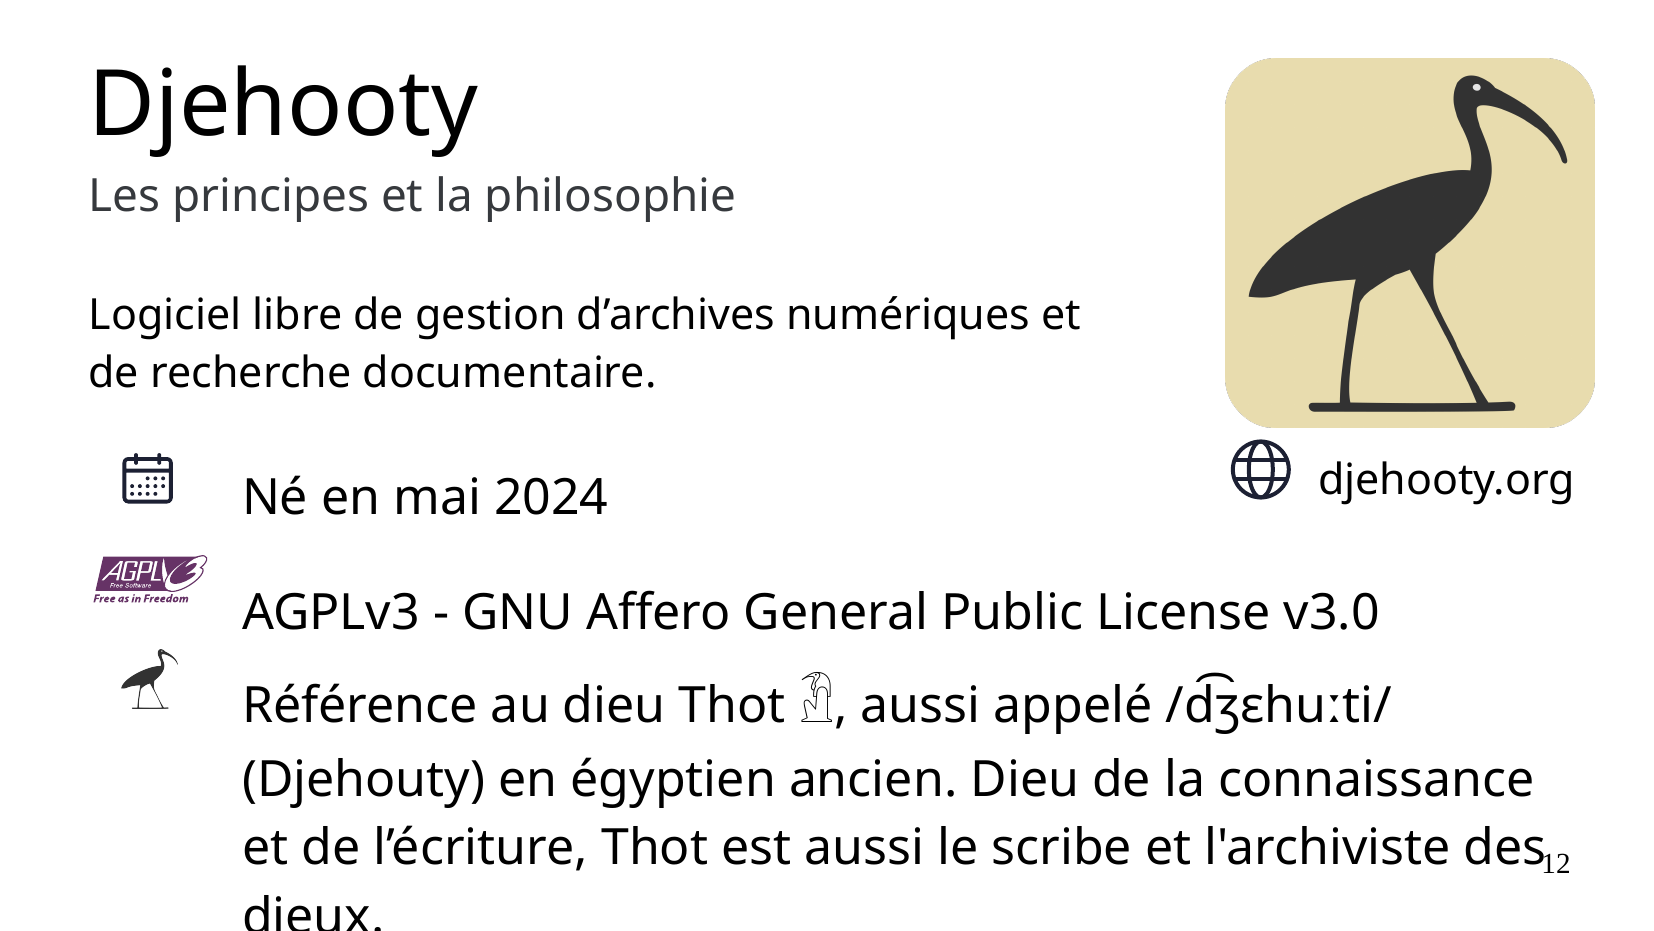

# Djehooty Les principes et la philosophie
Logiciel libre de gestion d’archives numériques et de recherche documentaire.
djehooty.org
Né en mai 2024
AGPLv3 - GNU Affero General Public License v3.0
Référence au dieu Thot 𓁟, aussi appelé /d͡ʒɛhuːti/ (Djehouty) en égyptien ancien. Dieu de la connaissance et de l’écriture, Thot est aussi le scribe et l'archiviste des dieux.
12